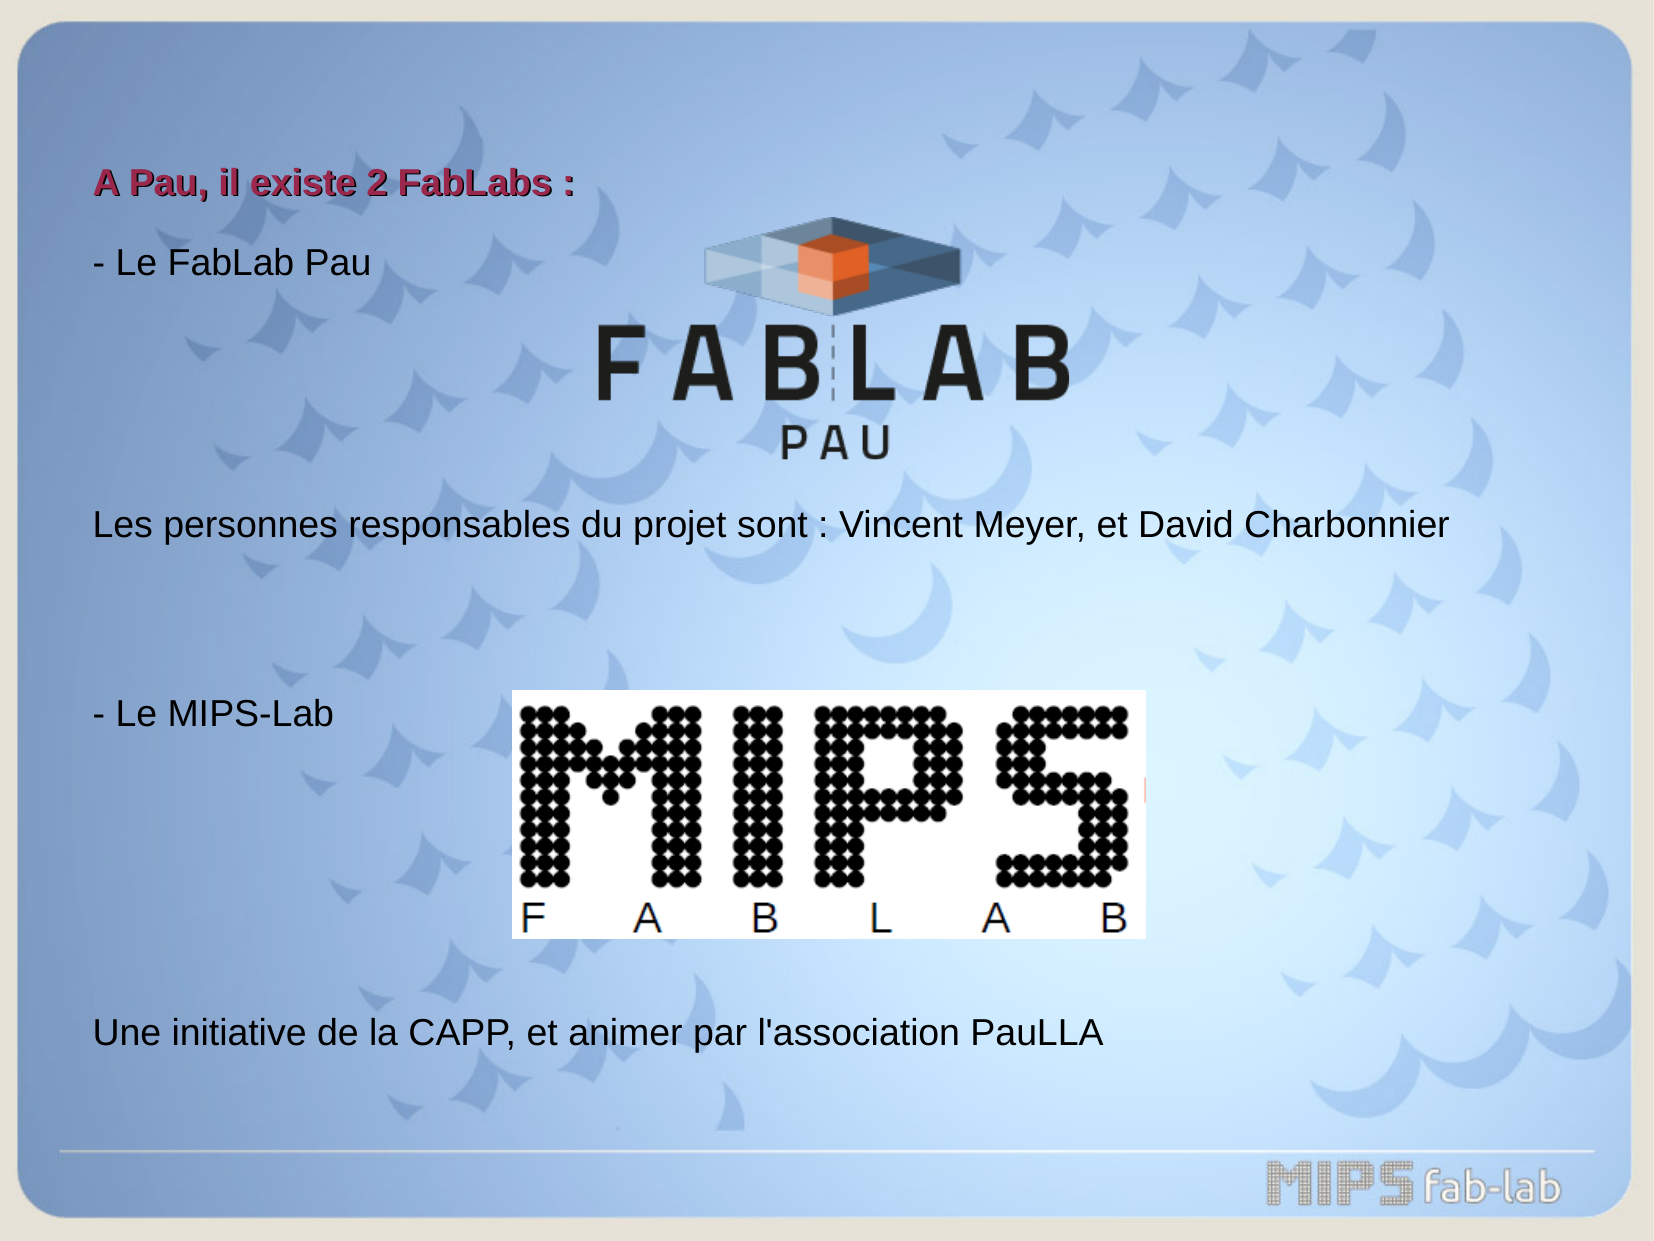

A Pau, il existe 2 FabLabs :
- Le FabLab Pau
Les personnes responsables du projet sont : Vincent Meyer, et David Charbonnier
- Le MIPS-Lab
Une initiative de la CAPP, et animer par l'association PauLLA